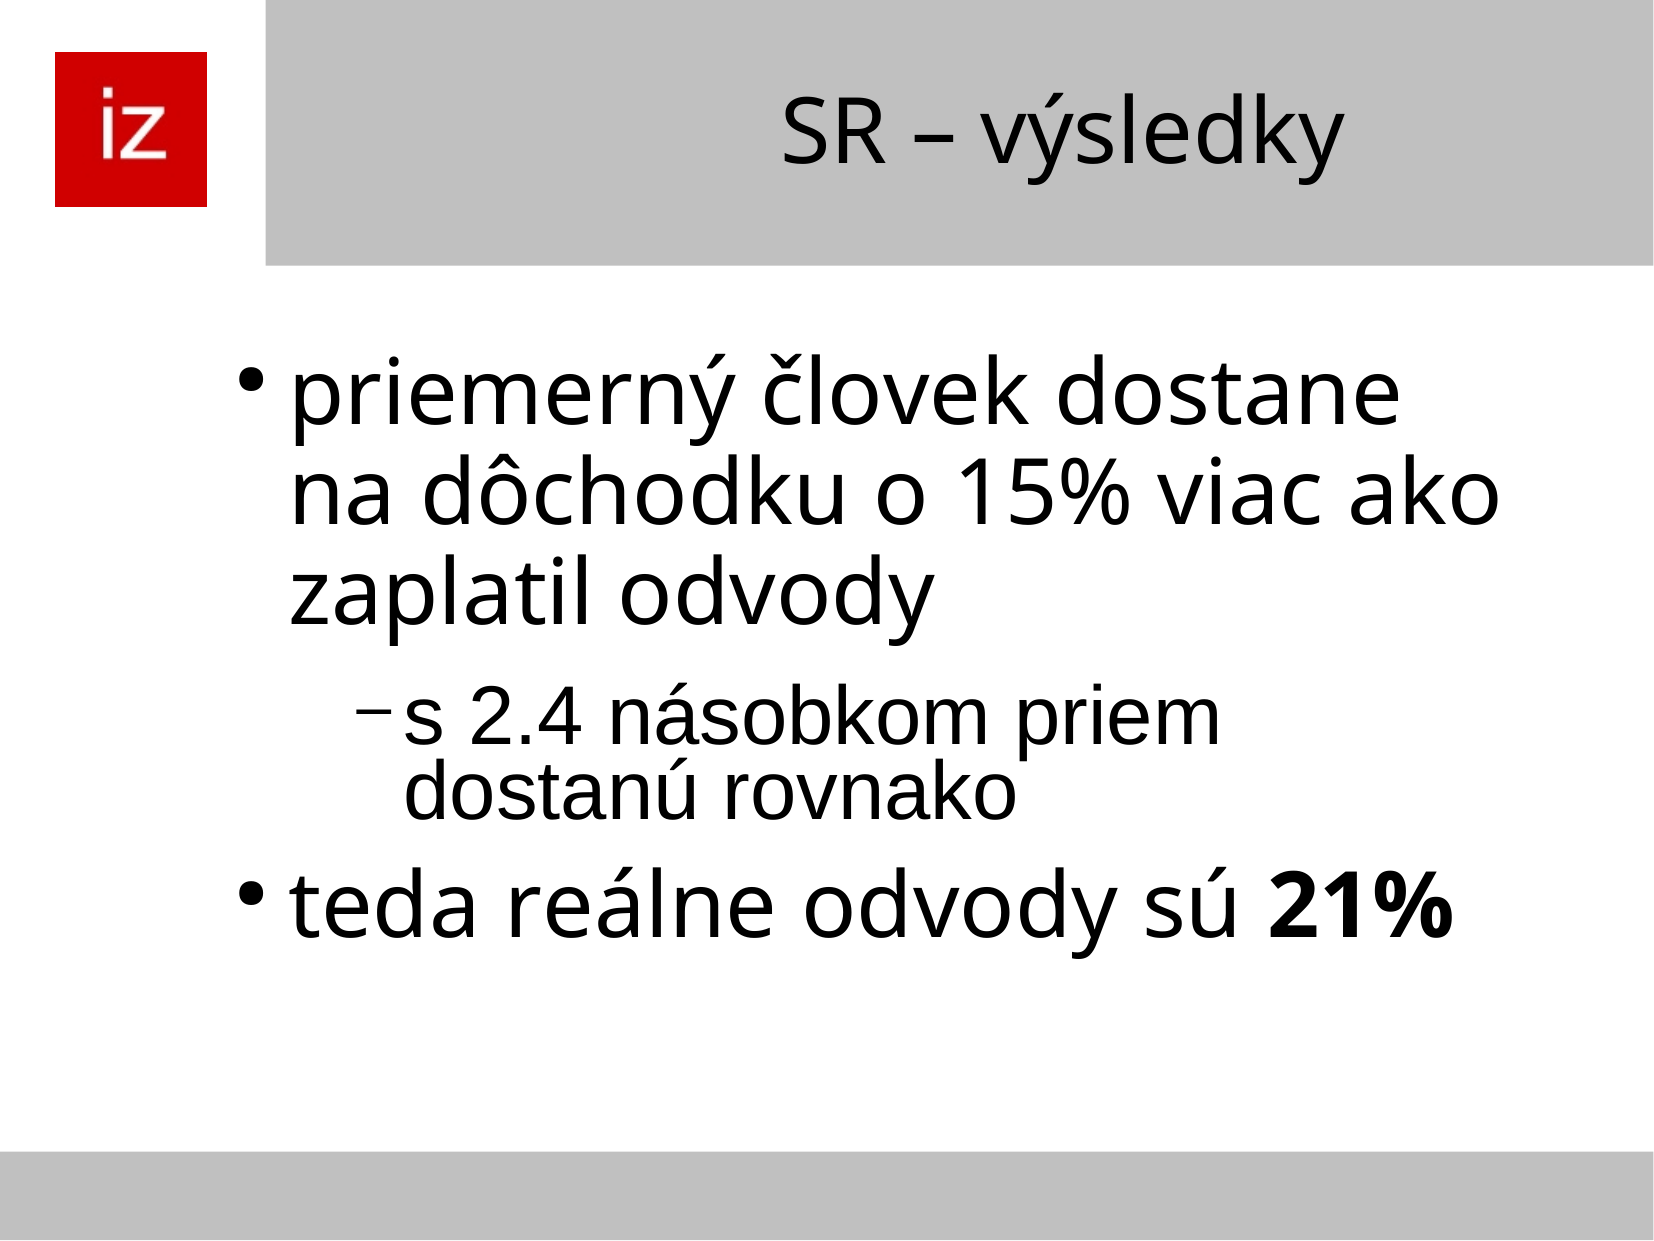

# SR – výsledky
priemerný človek dostane na dôchodku o 15% viac ako zaplatil odvody
s 2.4 násobkom priem dostanú rovnako
teda reálne odvody sú 21%